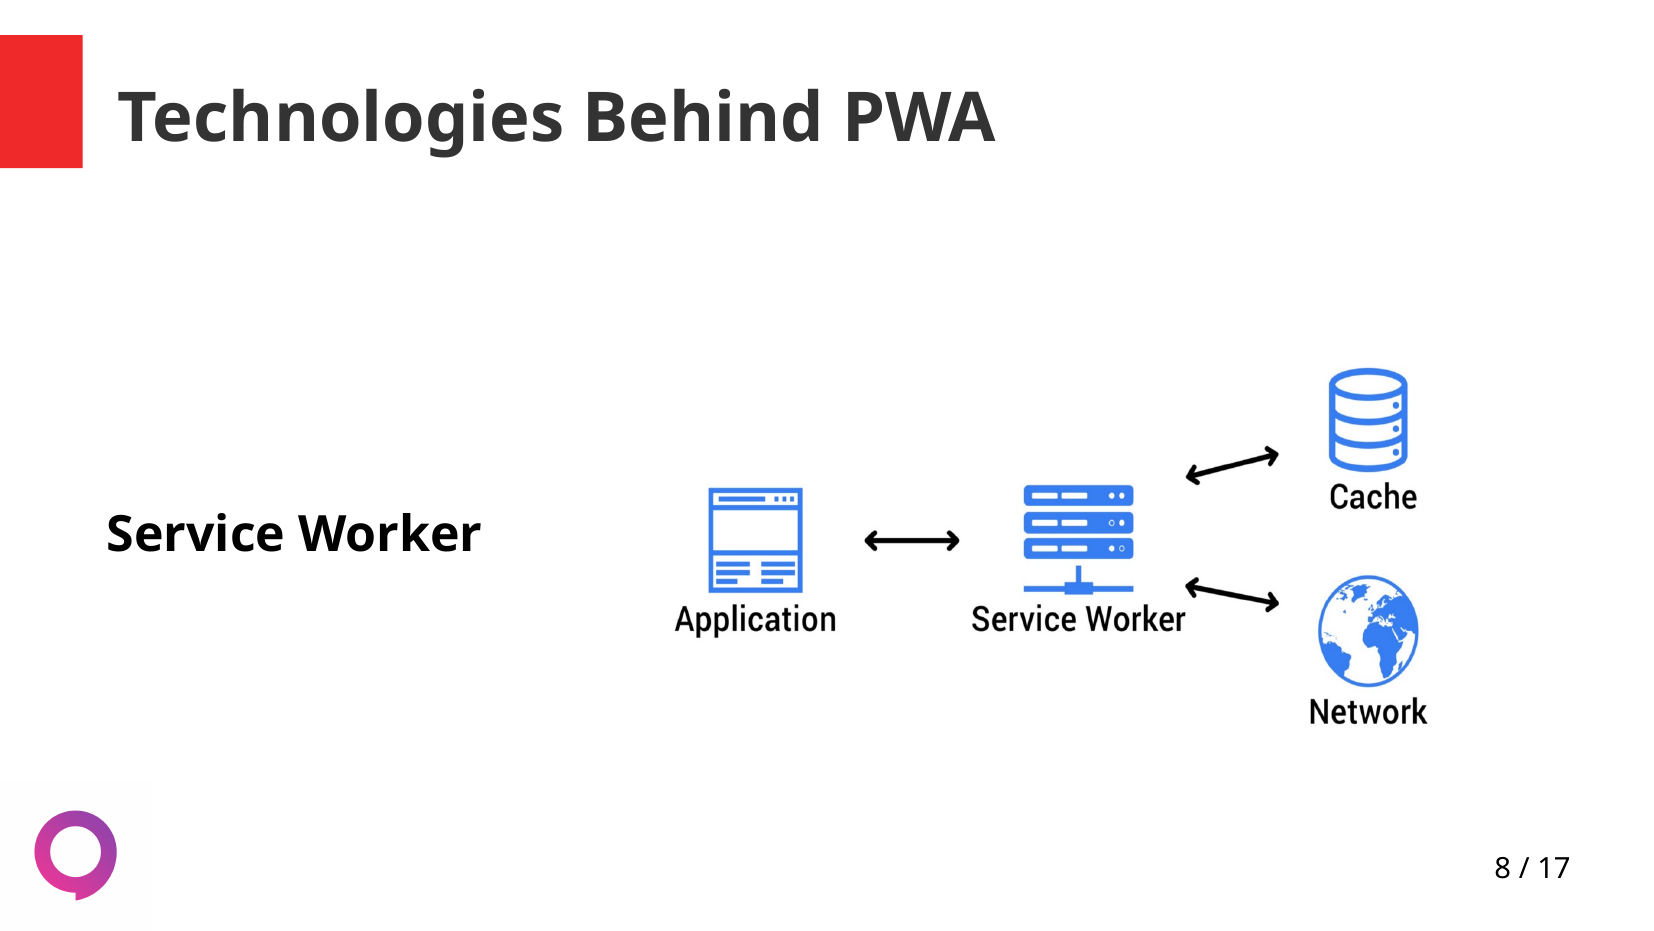

# Technologies Behind PWA
Service Worker
8